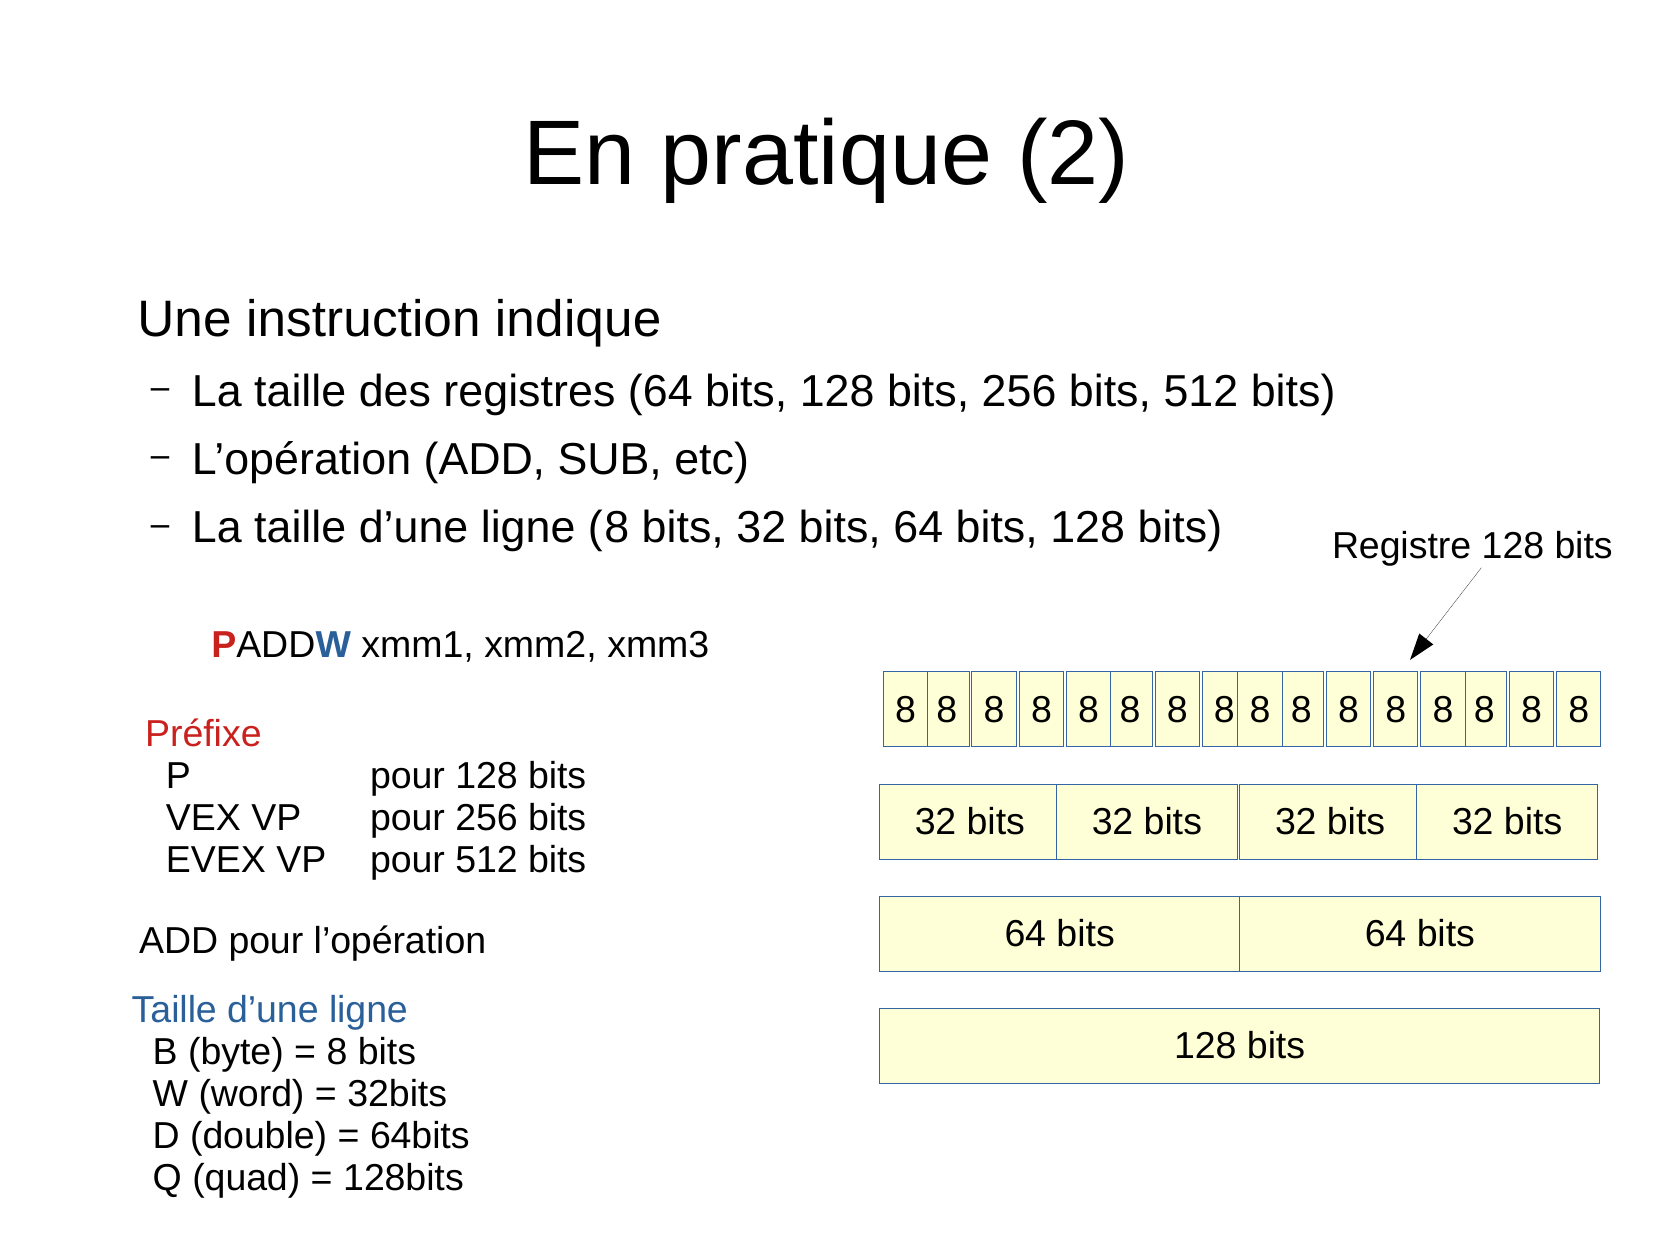

# En pratique (2)
Une instruction indique
La taille des registres (64 bits, 128 bits, 256 bits, 512 bits)
L’opération (ADD, SUB, etc)
La taille d’une ligne (8 bits, 32 bits, 64 bits, 128 bits)
Registre 128 bits
PADDW xmm1, xmm2, xmm3
8
8
8
8
8
8
8
8
8
8
8
8
8
8
8
8
Préfixe
 P			pour 128 bits
 VEX VP	pour 256 bits
 EVEX VP	pour 512 bits
32 bits
32 bits
32 bits
32 bits
64 bits
64 bits
ADD pour l’opération
Taille d’une ligne
 B (byte) = 8 bits
 W (word) = 32bits
 D (double) = 64bits
 Q (quad) = 128bits
128 bits